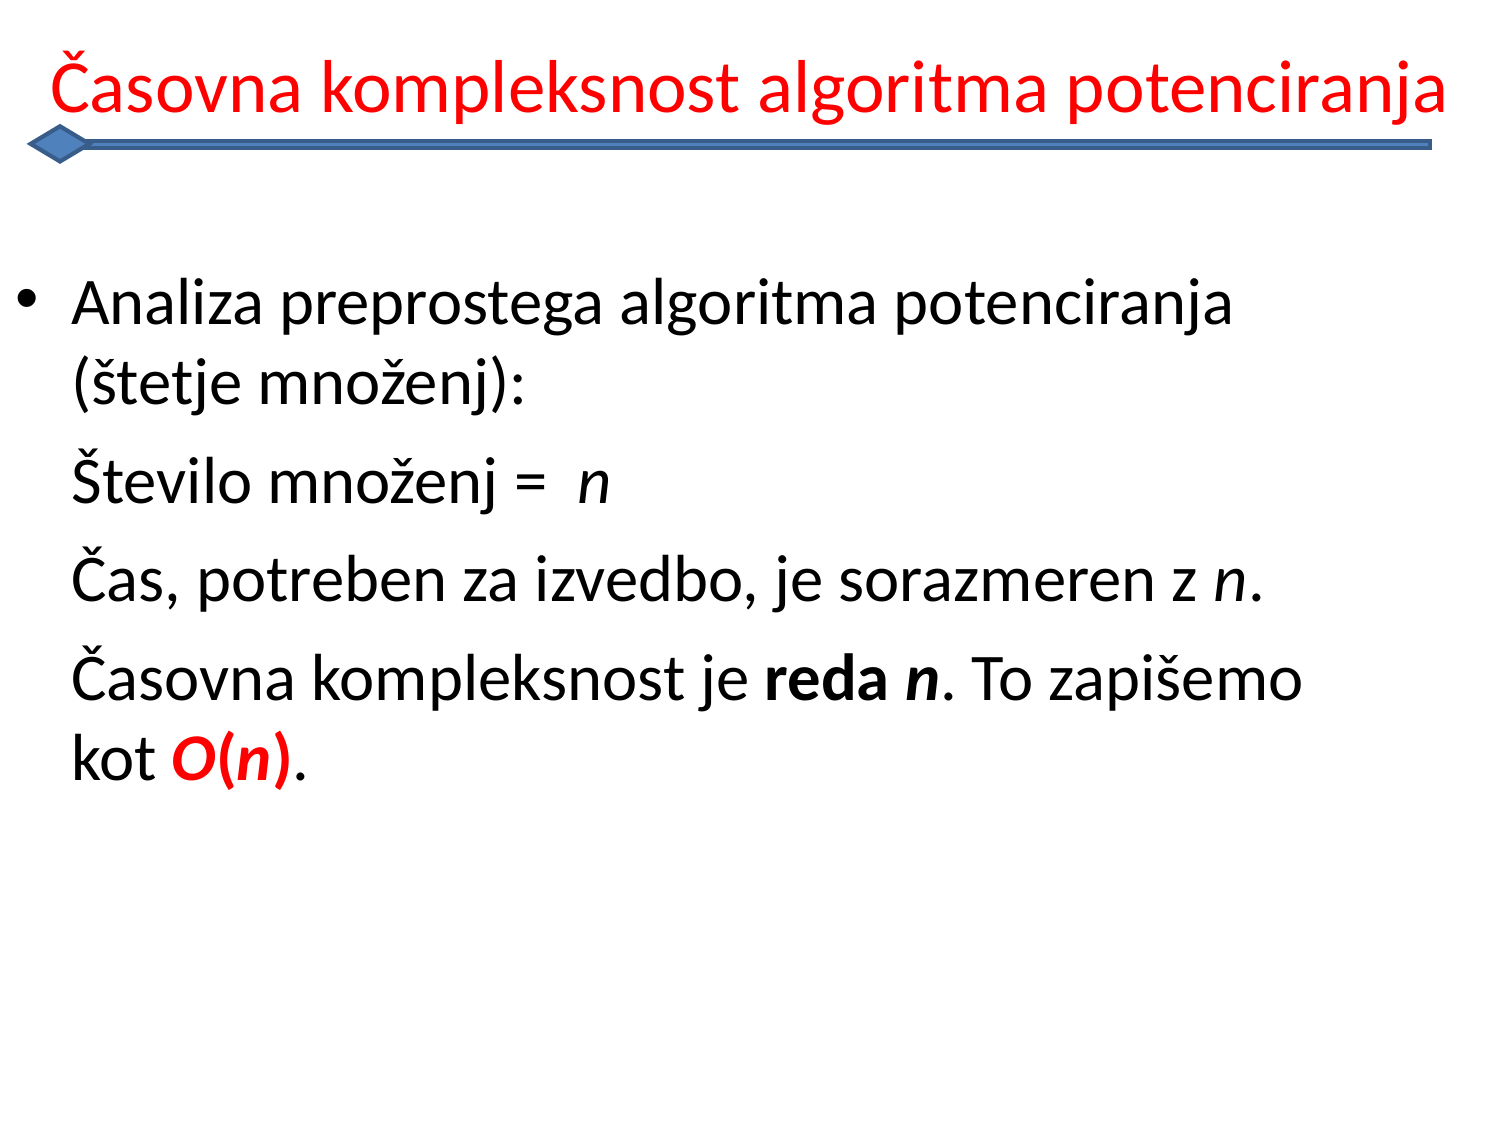

# Časovna kompleksnost algoritma potenciranja
Analiza preprostega algoritma potenciranja
(štetje množenj):
	Število množenj = n
	Čas, potreben za izvedbo, je sorazmeren z n.
	Časovna kompleksnost je reda n. To zapišemo kot O(n).